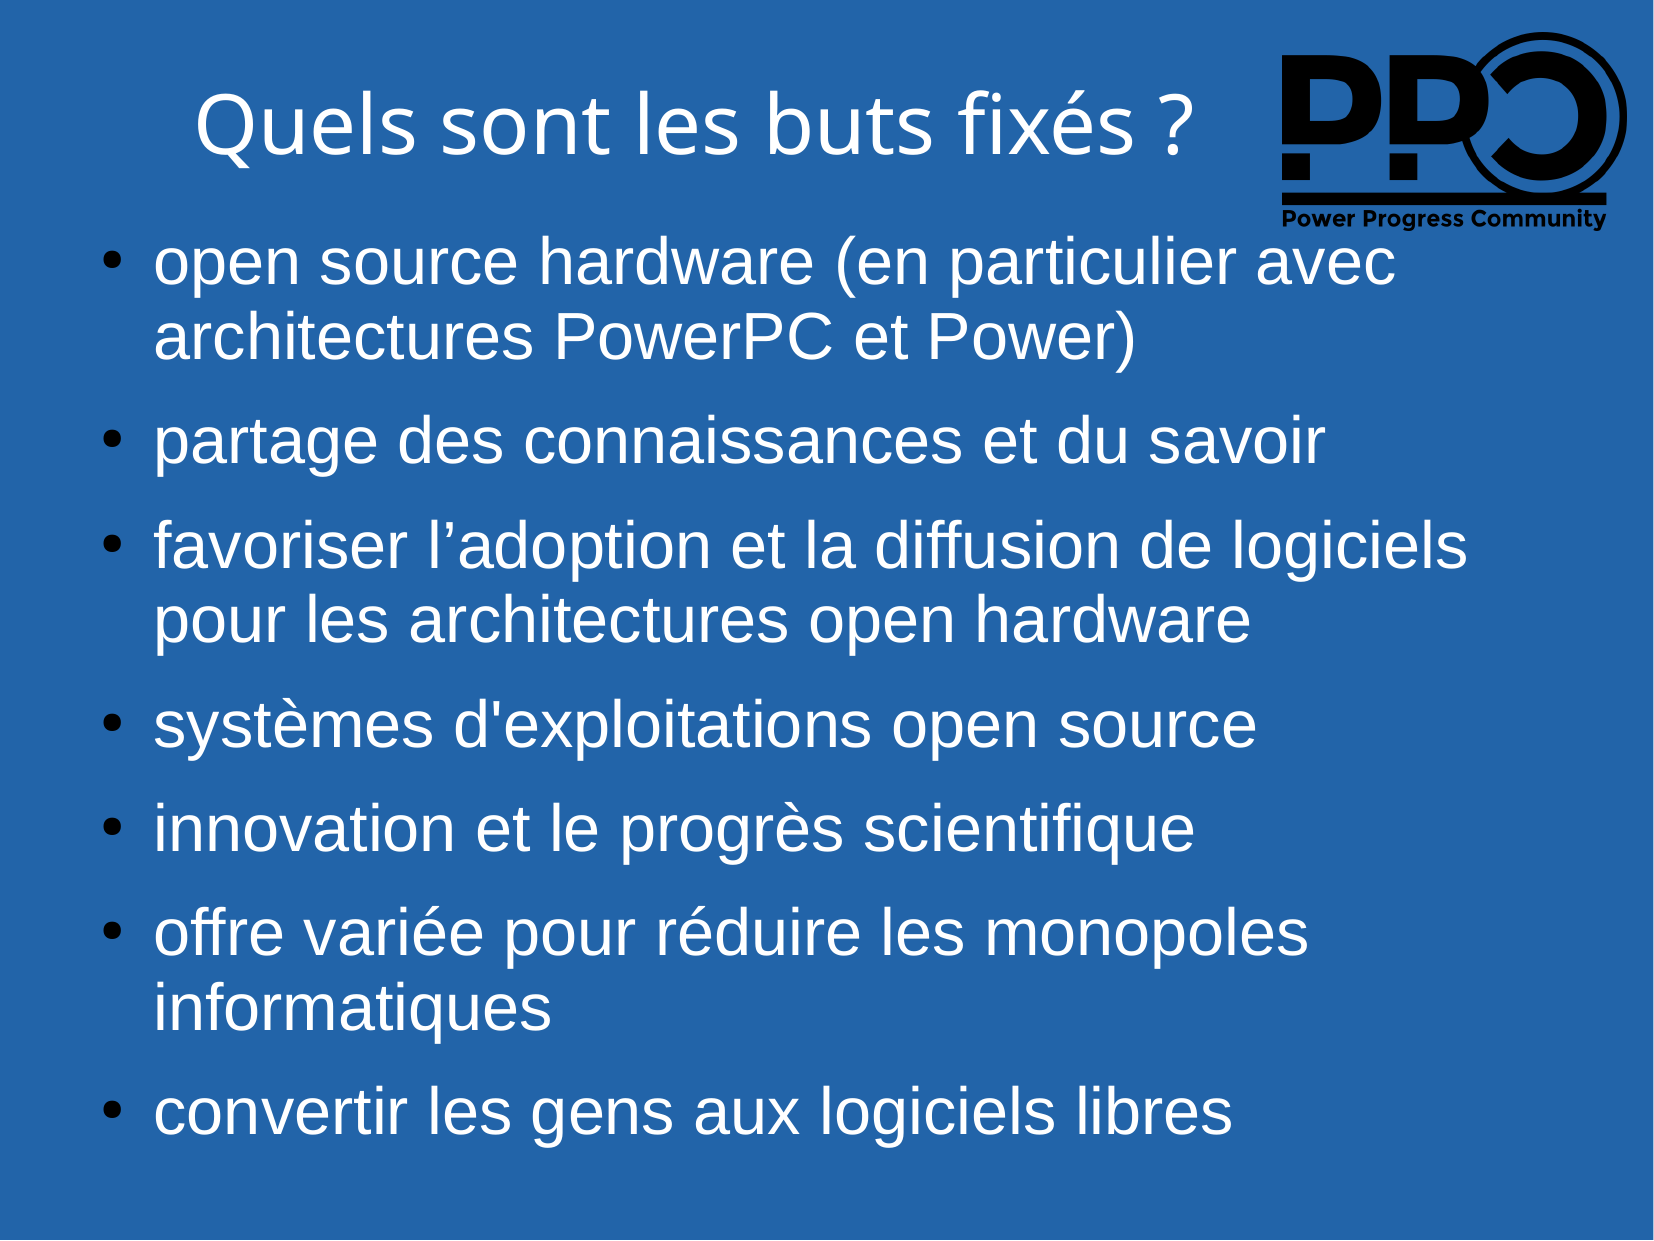

# Quels sont les buts fixés ?
open source hardware (en particulier avec architectures PowerPC et Power)
partage des connaissances et du savoir
favoriser l’adoption et la diffusion de logiciels pour les architectures open hardware
systèmes d'exploitations open source
innovation et le progrès scientifique
offre variée pour réduire les monopoles informatiques
convertir les gens aux logiciels libres